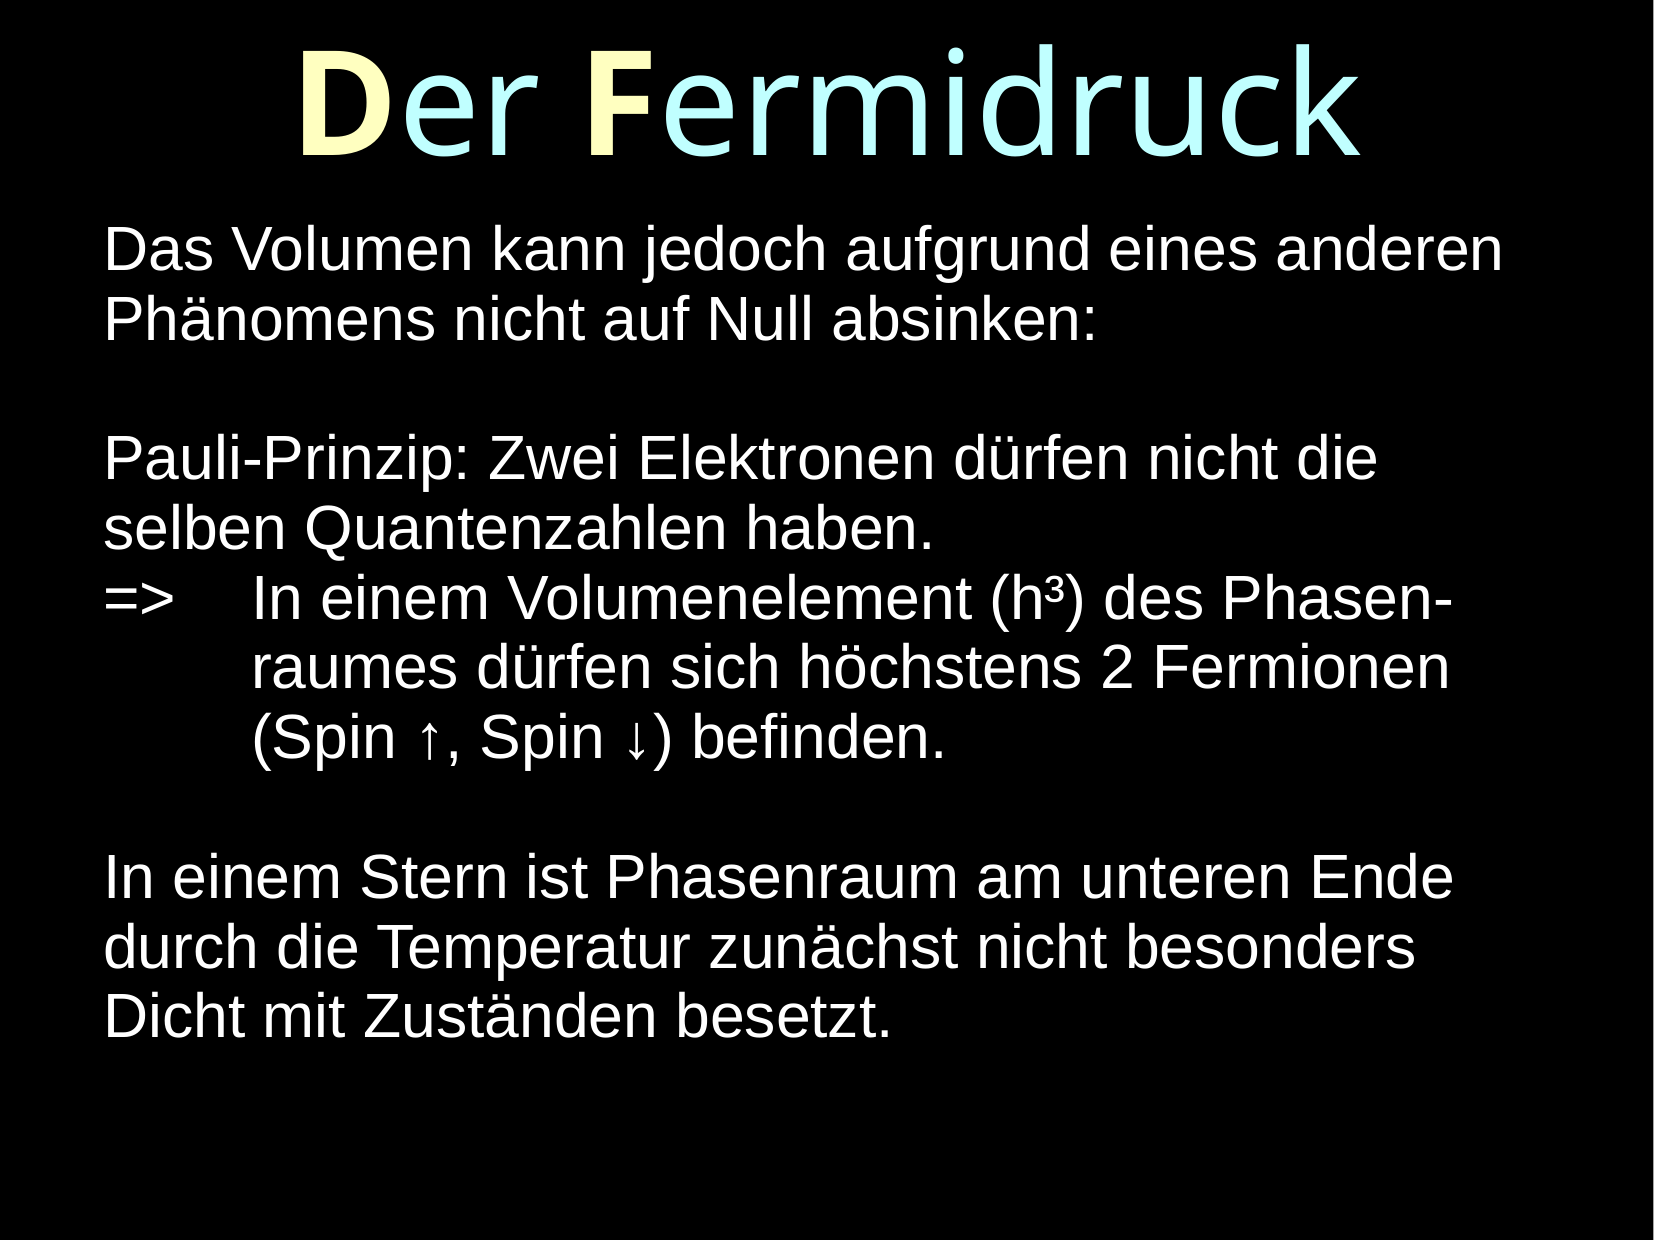

# Der Fermidruck
Das Volumen kann jedoch aufgrund eines anderen Phänomens nicht auf Null absinken:
Pauli-Prinzip: Zwei Elektronen dürfen nicht die selben Quantenzahlen haben.
=>		In einem Volumenelement (h³) des Phasen-			raumes dürfen sich höchstens 2 Fermionen 			(Spin ↑, Spin ↓) befinden.
In einem Stern ist Phasenraum am unteren Ende durch die Temperatur zunächst nicht besonders Dicht mit Zuständen besetzt.